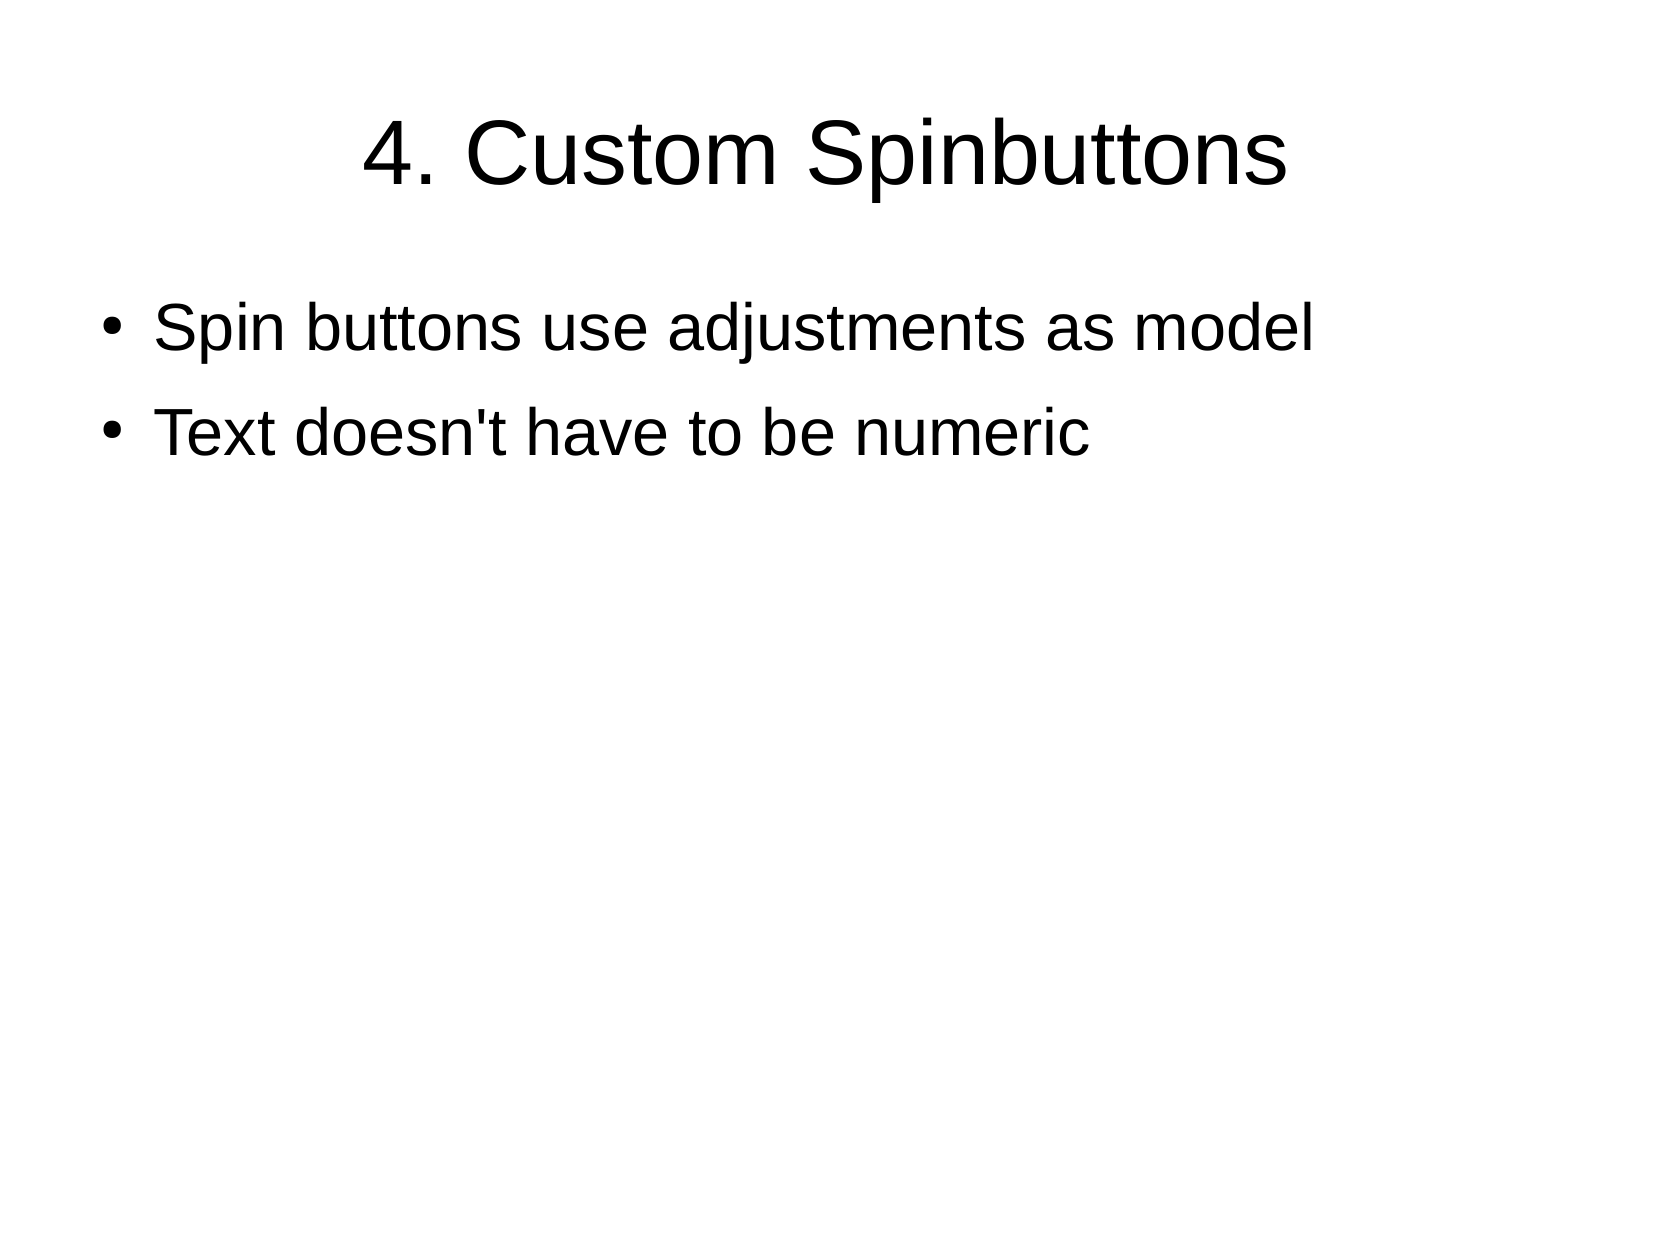

# 4. Custom Spinbuttons
Spin buttons use adjustments as model
Text doesn't have to be numeric